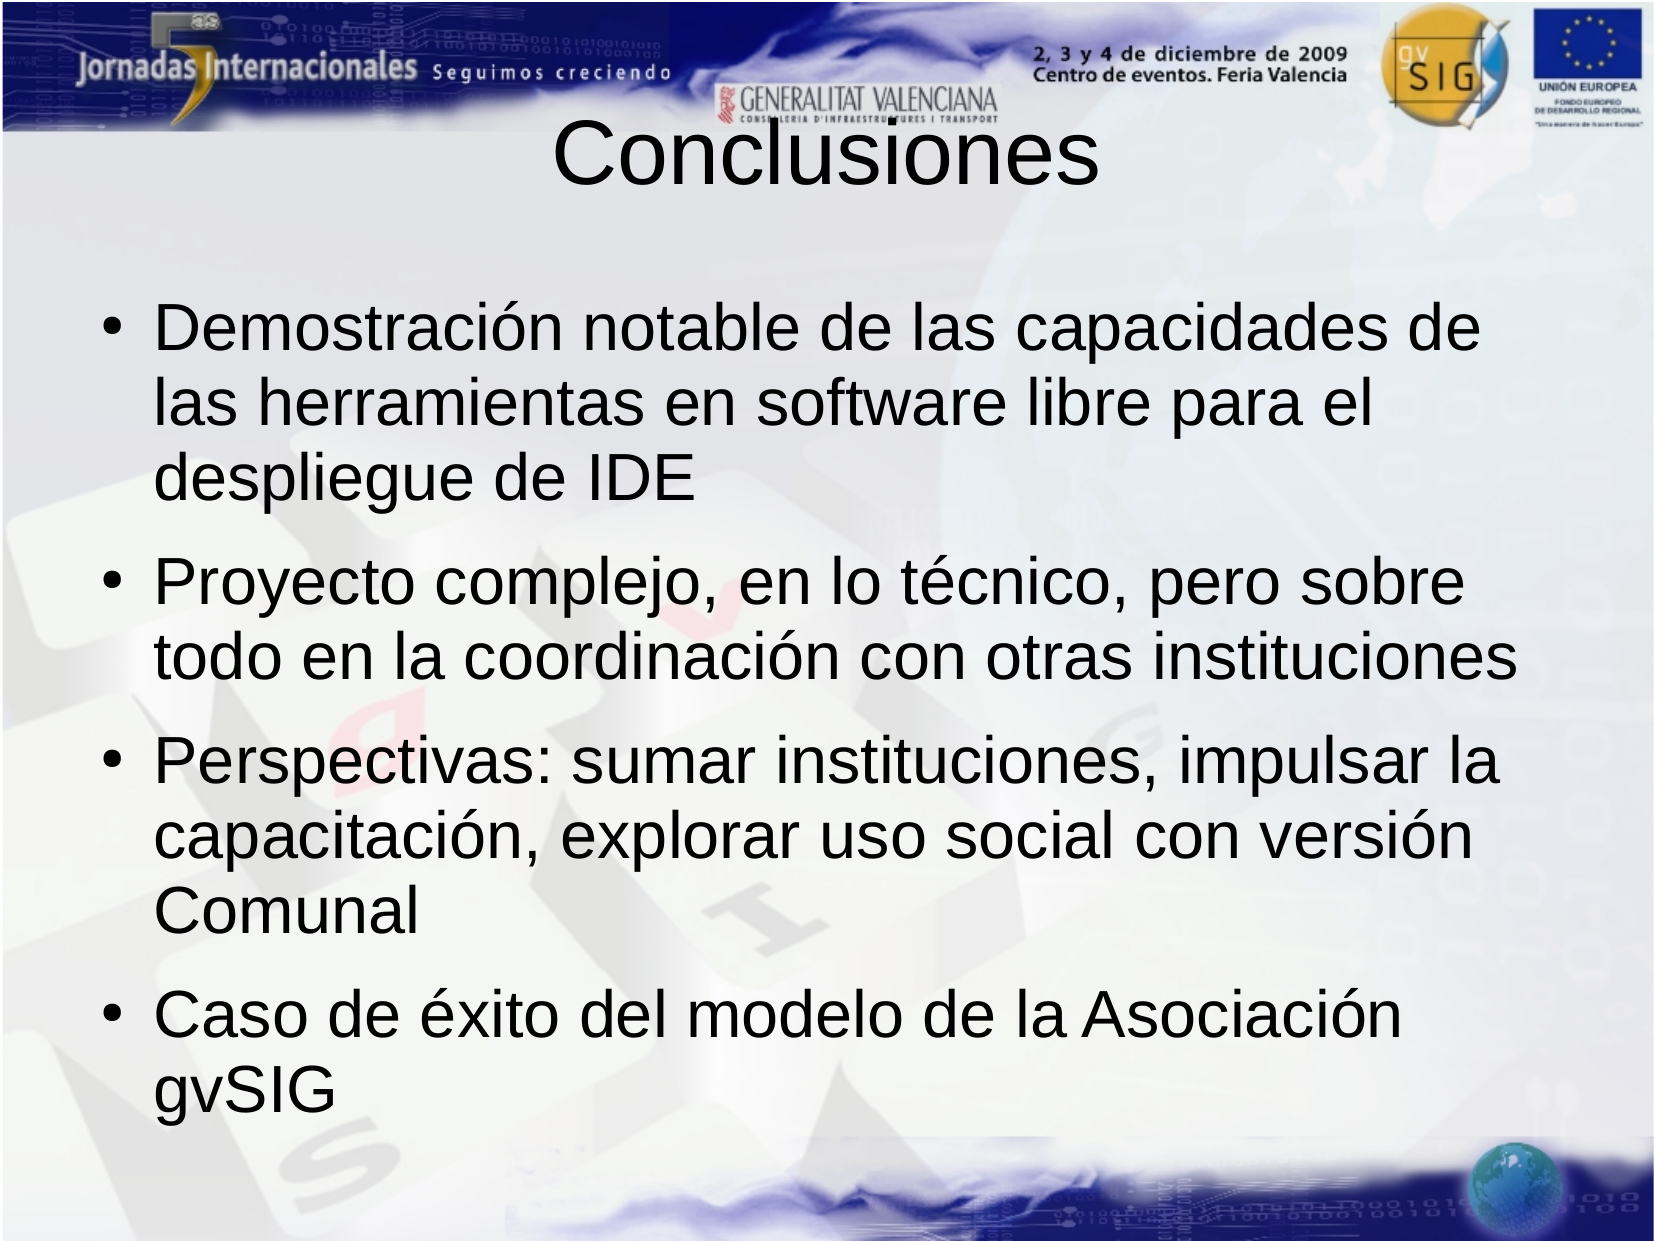

# Conclusiones
Demostración notable de las capacidades de las herramientas en software libre para el despliegue de IDE
Proyecto complejo, en lo técnico, pero sobre todo en la coordinación con otras instituciones
Perspectivas: sumar instituciones, impulsar la capacitación, explorar uso social con versión Comunal
Caso de éxito del modelo de la Asociación gvSIG